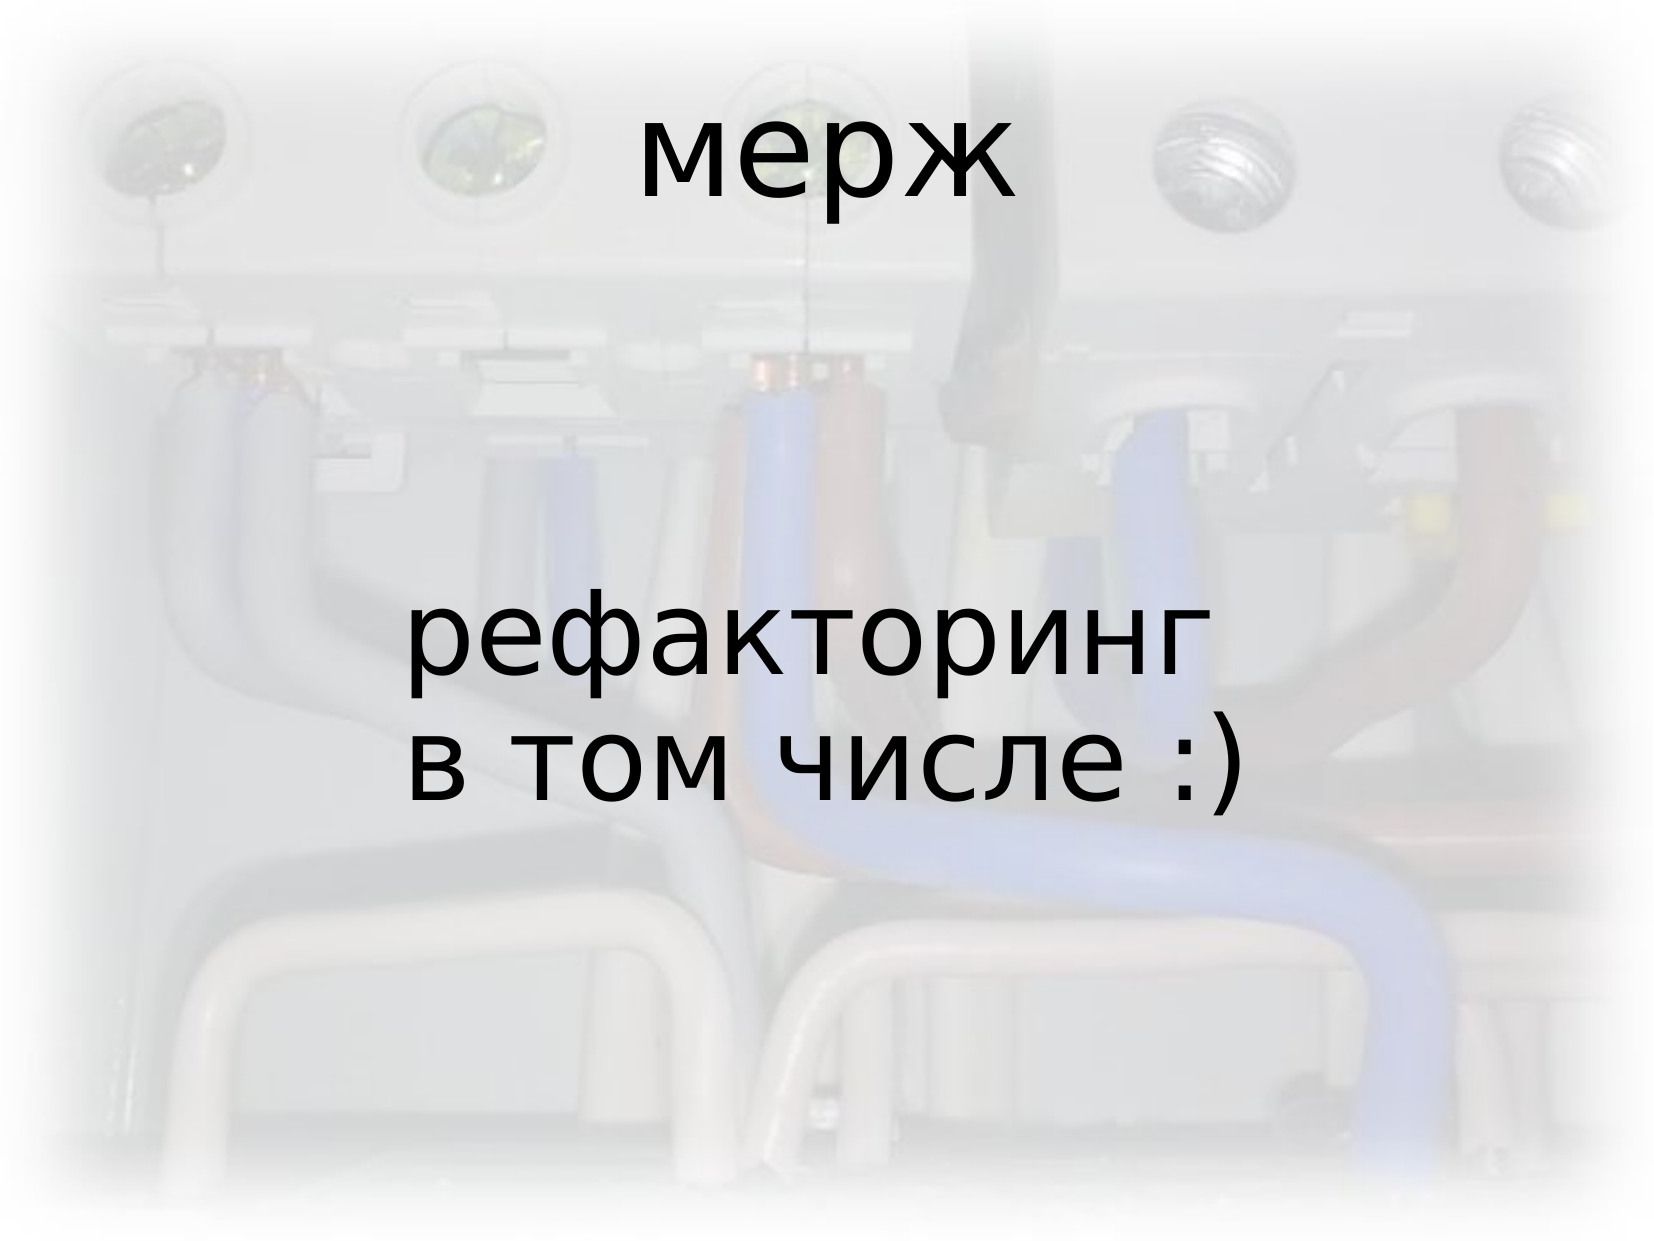

# мерж
рефакторинг
в том числе :)